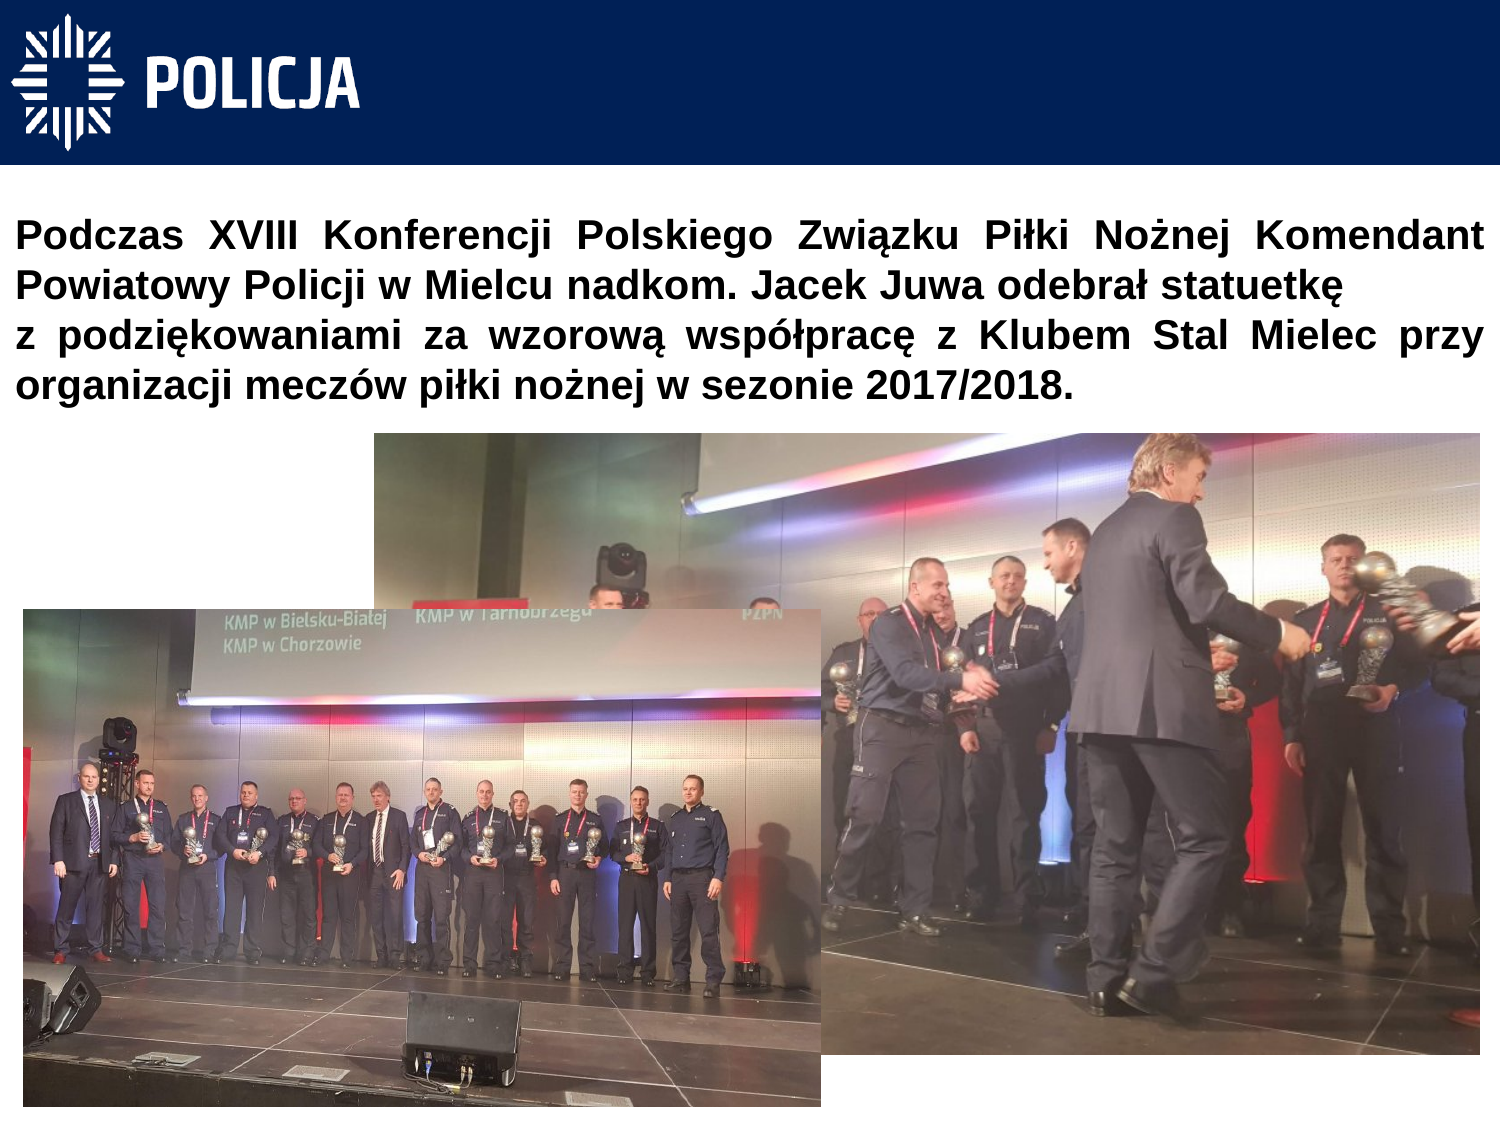

Podczas XVIII Konferencji Polskiego Związku Piłki Nożnej Komendant Powiatowy Policji w Mielcu nadkom. Jacek Juwa odebrał statuetkę z podziękowaniami za wzorową współpracę z Klubem Stal Mielec przy organizacji meczów piłki nożnej w sezonie 2017/2018.